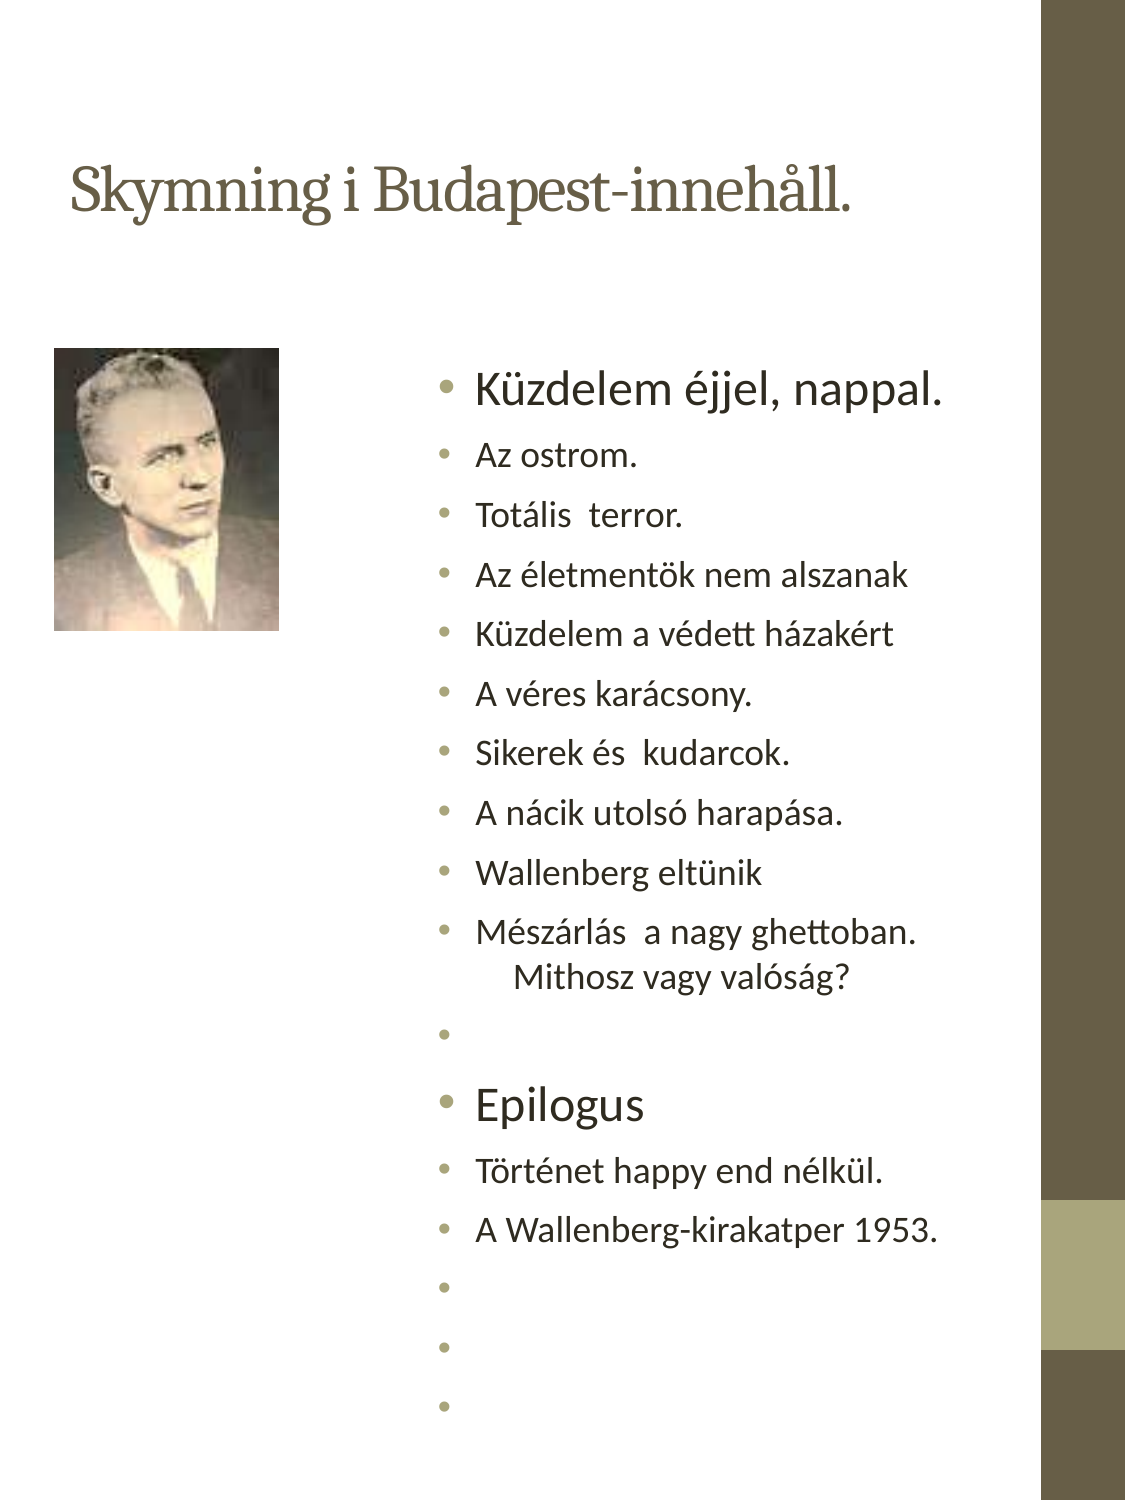

# Skymning i Budapest-innehåll.
Küzdelem éjjel, nappal.
Az ostrom.
Totális terror.
Az életmentök nem alszanak
Küzdelem a védett házakért
A véres karácsony.
Sikerek és kudarcok.
A nácik utolsó harapása.
Wallenberg eltünik
Mészárlás a nagy ghettoban. Mithosz vagy valóság?
Epilogus
Történet happy end nélkül.
A Wallenberg-kirakatper 1953.